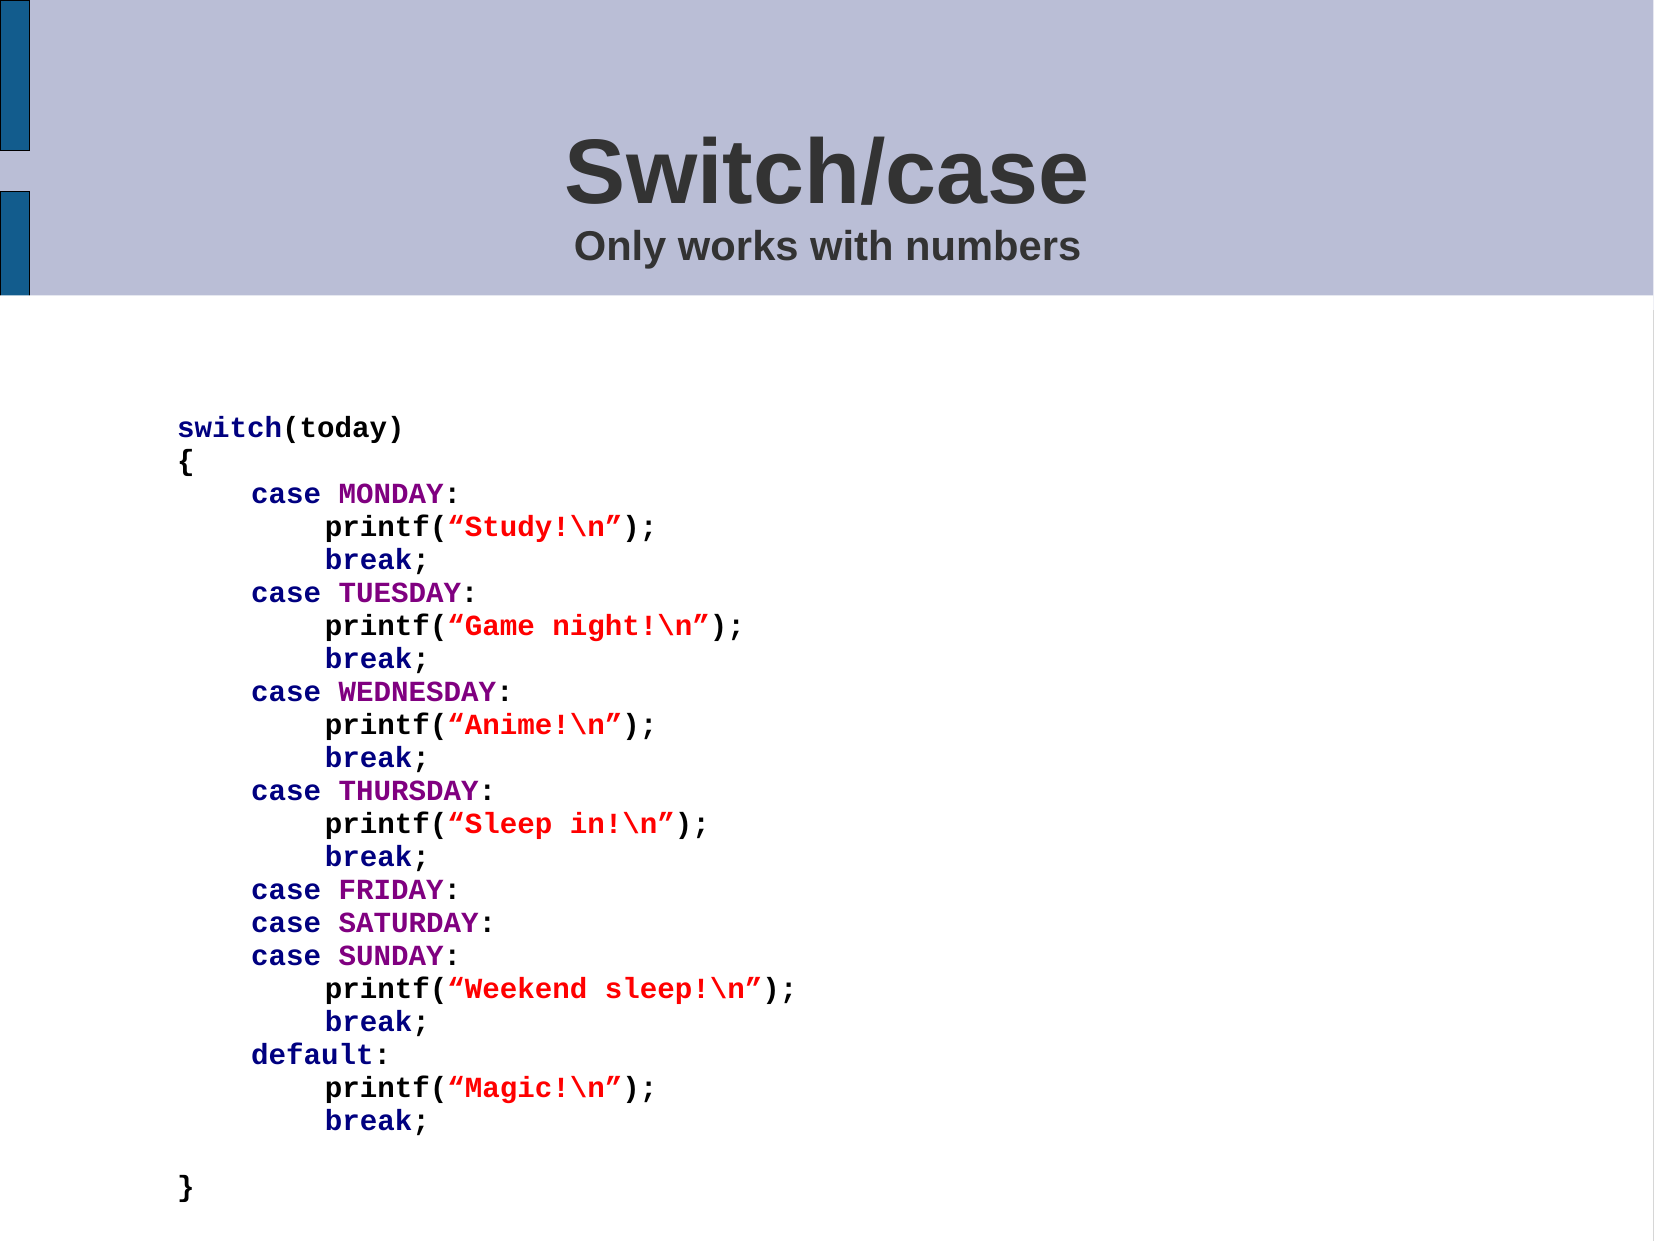

# Switch/case Only works with numbers
switch(today)
{
	case MONDAY:
		printf(“Study!\n”);
		break;
	case TUESDAY:
		printf(“Game night!\n”);
		break;
	case WEDNESDAY:
		printf(“Anime!\n”);
		break;
	case THURSDAY:
		printf(“Sleep in!\n”);
		break;
	case FRIDAY:
	case SATURDAY:
	case SUNDAY:
		printf(“Weekend sleep!\n”);
		break;
	default:
		printf(“Magic!\n”);
		break;
}